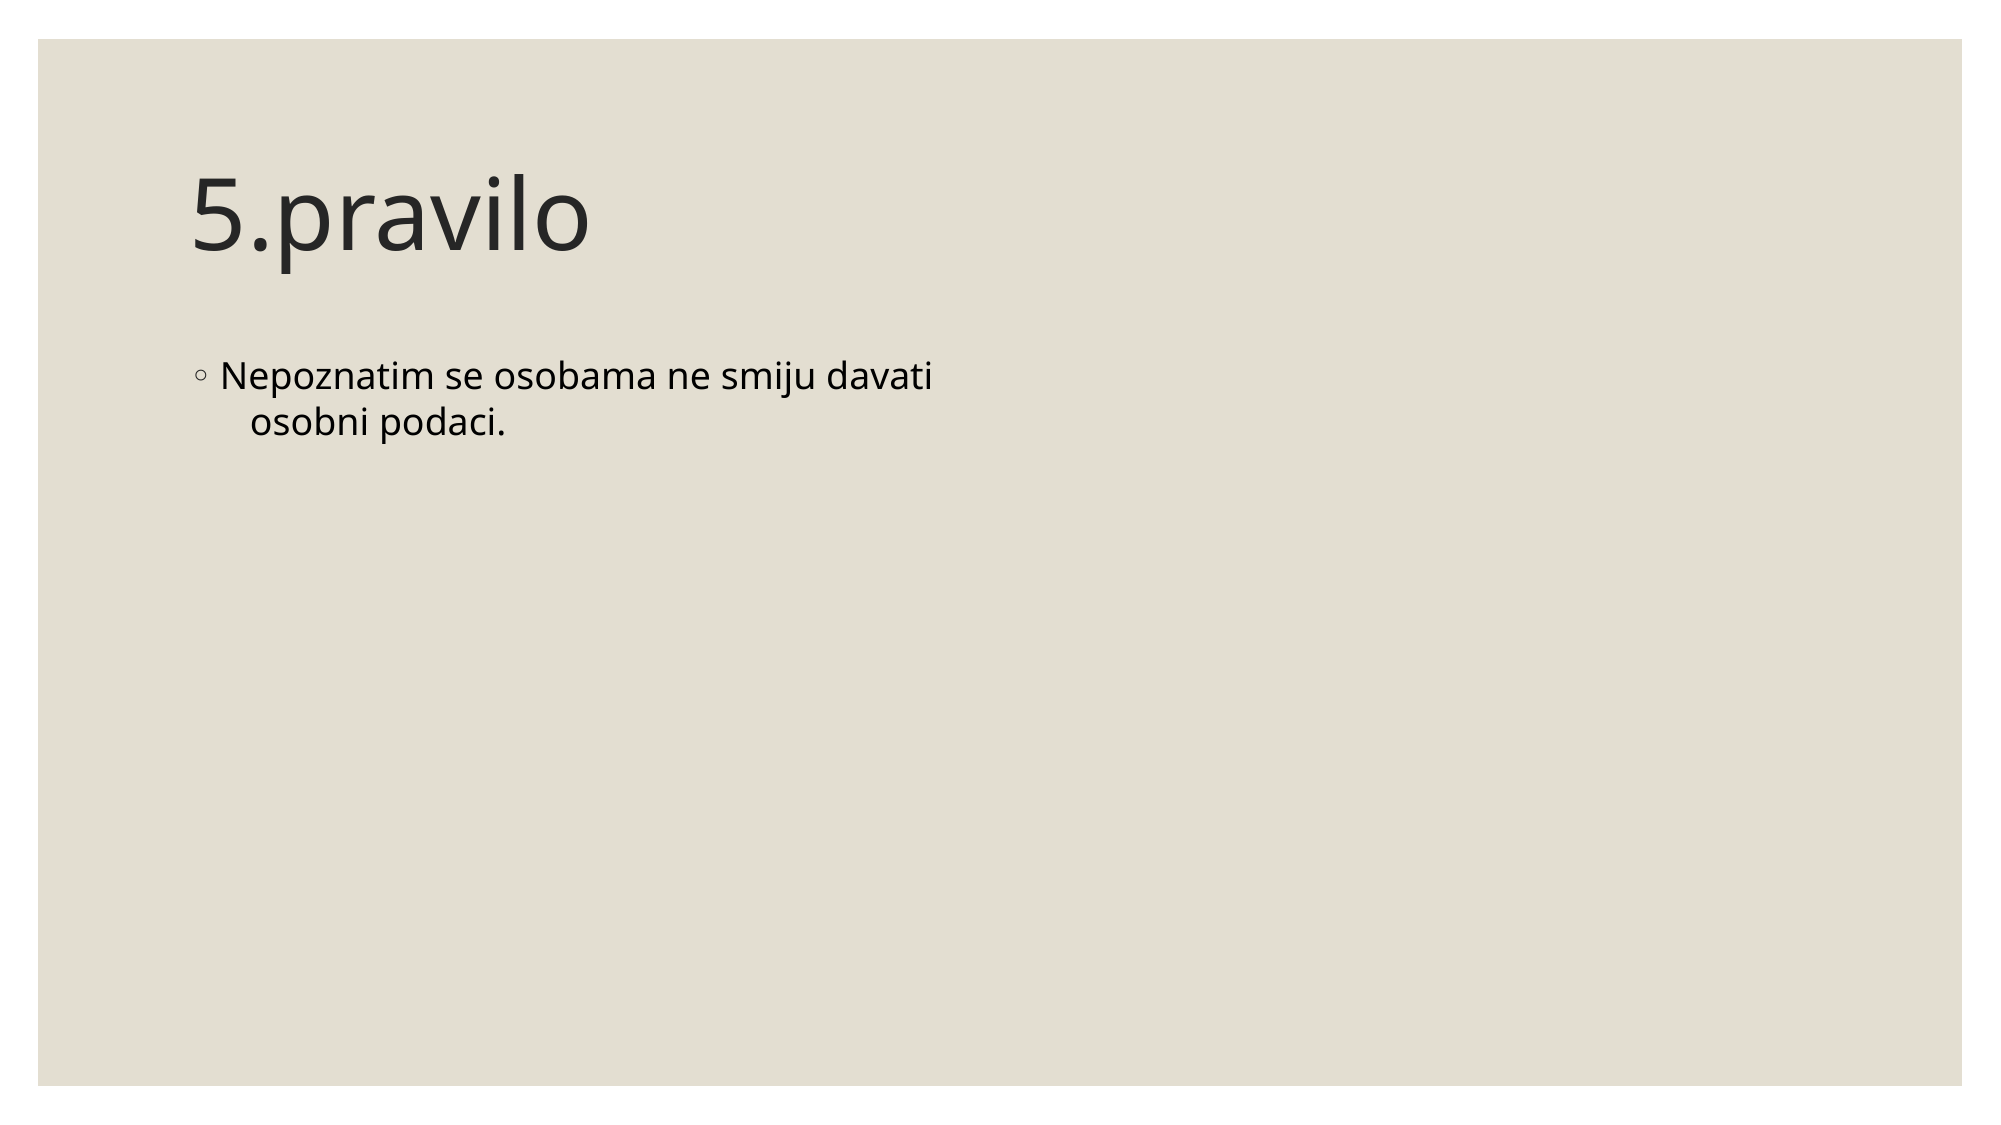

# 5.pravilo
Nepoznatim se osobama ne smiju davati osobni podaci.